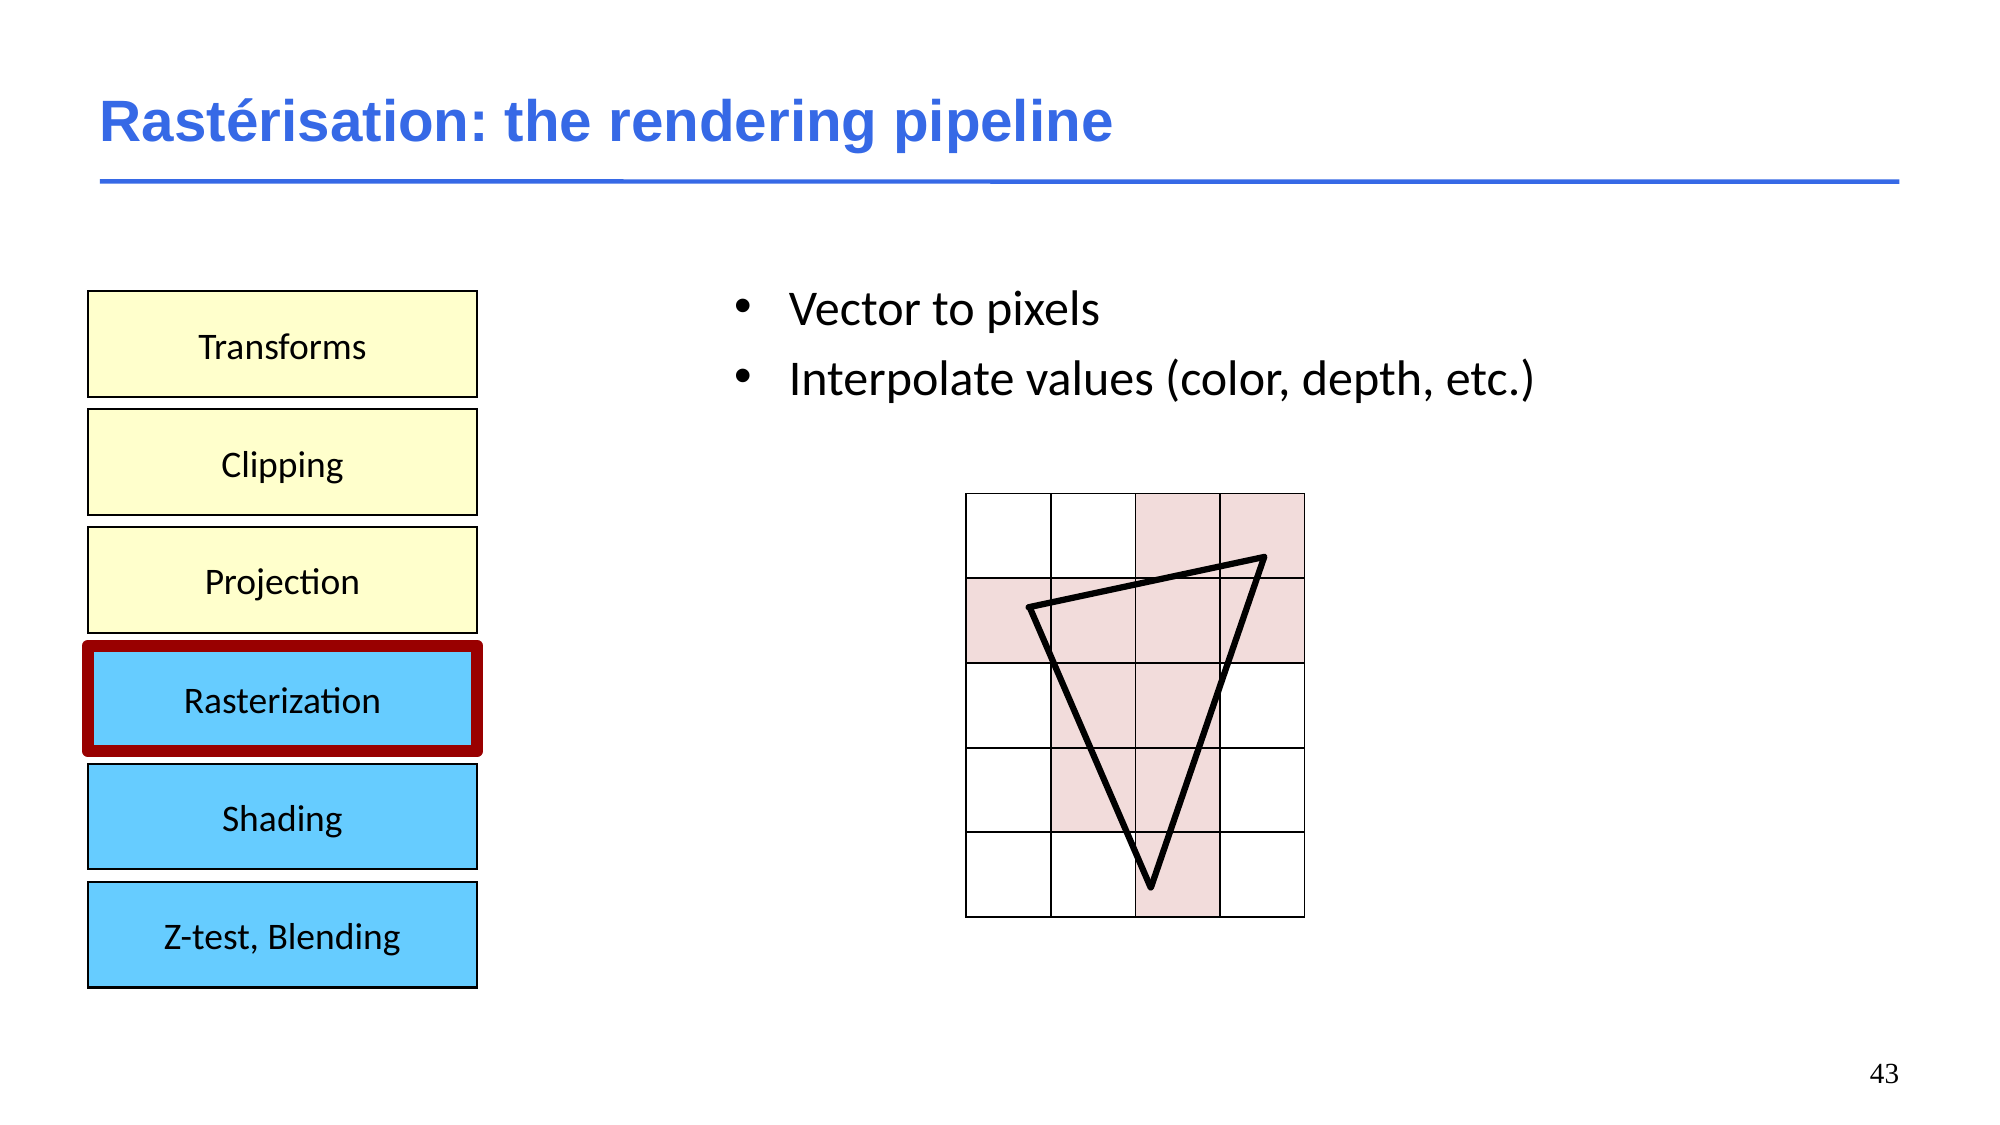

# Rastérisation: the rendering pipeline
Vector to pixels
Interpolate values (color, depth, etc.)
Transforms
Clipping
Projection
Rasterization
Shading
Z-test, Blending
43